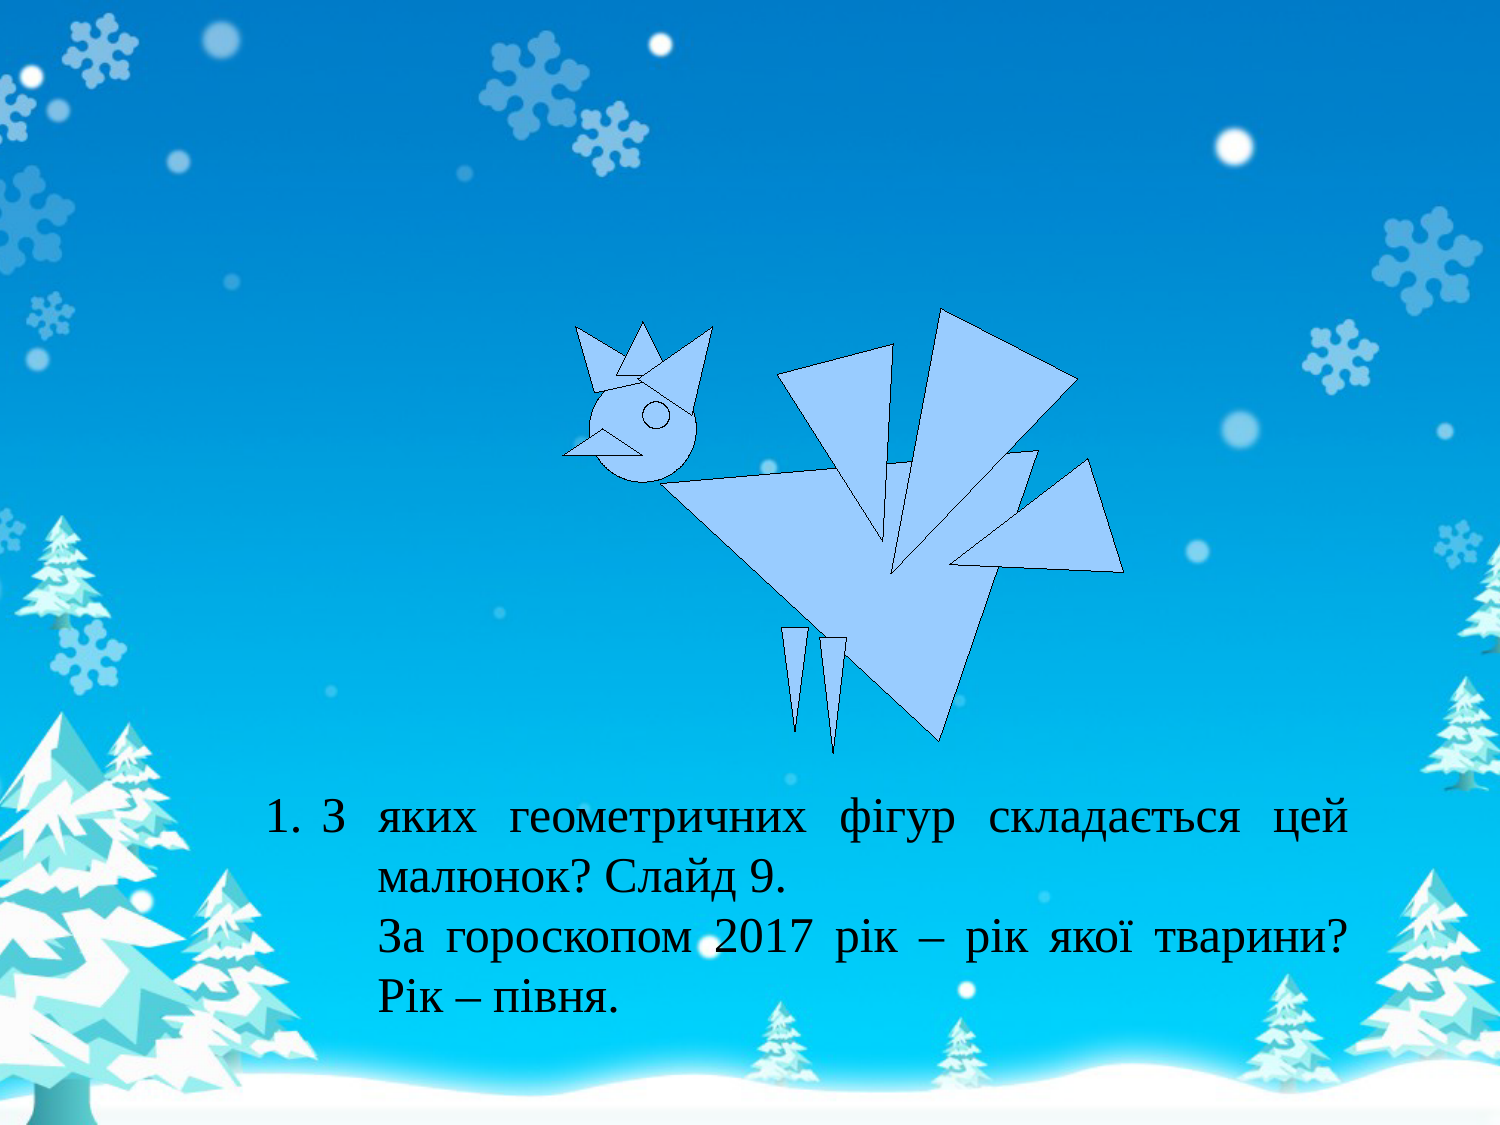

З яких геометричних фігур складається цей малюнок? Слайд 9.
За гороскопом 2017 рік – рік якої тварини? Рік – півня.